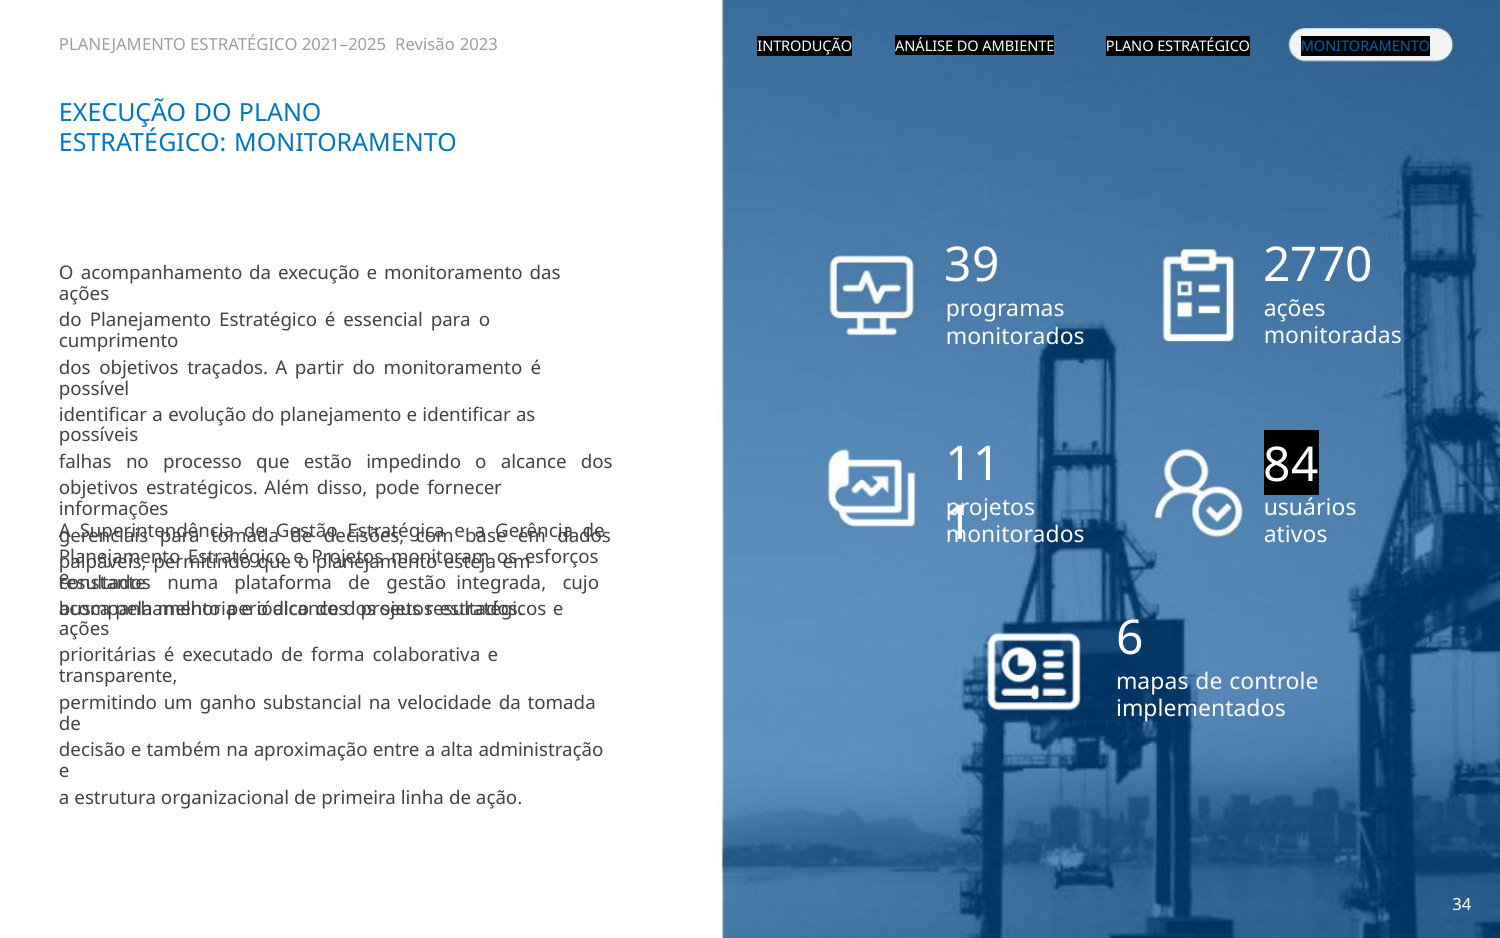

PLANEJAMENTO ESTRATÉGICO 2021–2025 Revisão 2023
ANÁLISE DO AMBIENTE
INTRODUÇÃO
PLANO ESTRATÉGICO
MONITORAMENTO
EXECUÇÃO DO PLANO
ESTRATÉGICO: MONITORAMENTO
39
programas
2770
ações
O acompanhamento da execução e monitoramento das ações
do Planejamento Estratégico é essencial para o cumprimento
dos objetivos traçados. A partir do monitoramento é possível
identificar a evolução do planejamento e identificar as possíveis
falhas no processo que estão impedindo o alcance dos
objetivos estratégicos. Além disso, pode fornecer informações
gerenciais para tomada de decisões, com base em dados
palpáveis, permitindo que o planejamento esteja em constante
busca pela melhoria e o alcance dos seus resultados.
monitoradas
monitorados
111
84
projetos
monitorados
usuários
ativos
A Superintendência de Gestão Estratégica e a Gerência de
Planejamento Estratégico e Projetos monitoram os esforços e
resultados numa plataforma de gestão
integrada, cujo
acompanhamento periódico dos projetos estratégicos e ações
prioritárias é executado de forma colaborativa e transparente,
permitindo um ganho substancial na velocidade da tomada de
decisão e também na aproximação entre a alta administração e
a estrutura organizacional de primeira linha de ação.
6
mapas de controle
implementados
34